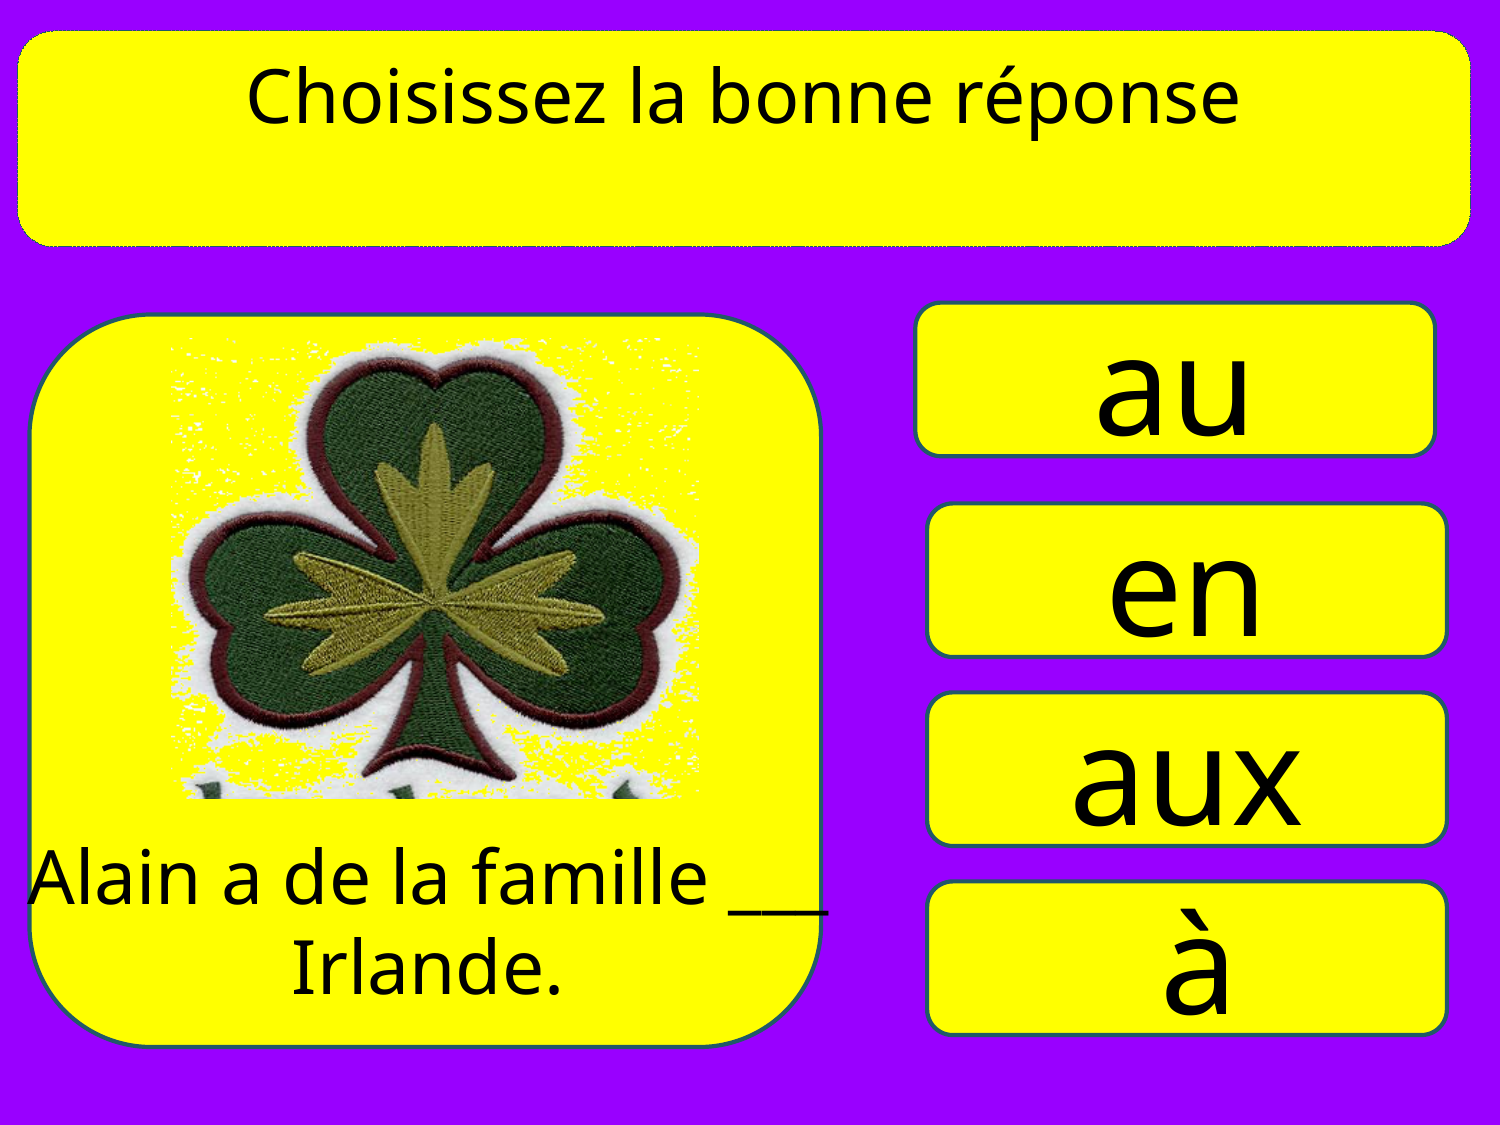

Choisissez la bonne réponse
au
en
aux
Alain a de la famille ___ Irlande.
à